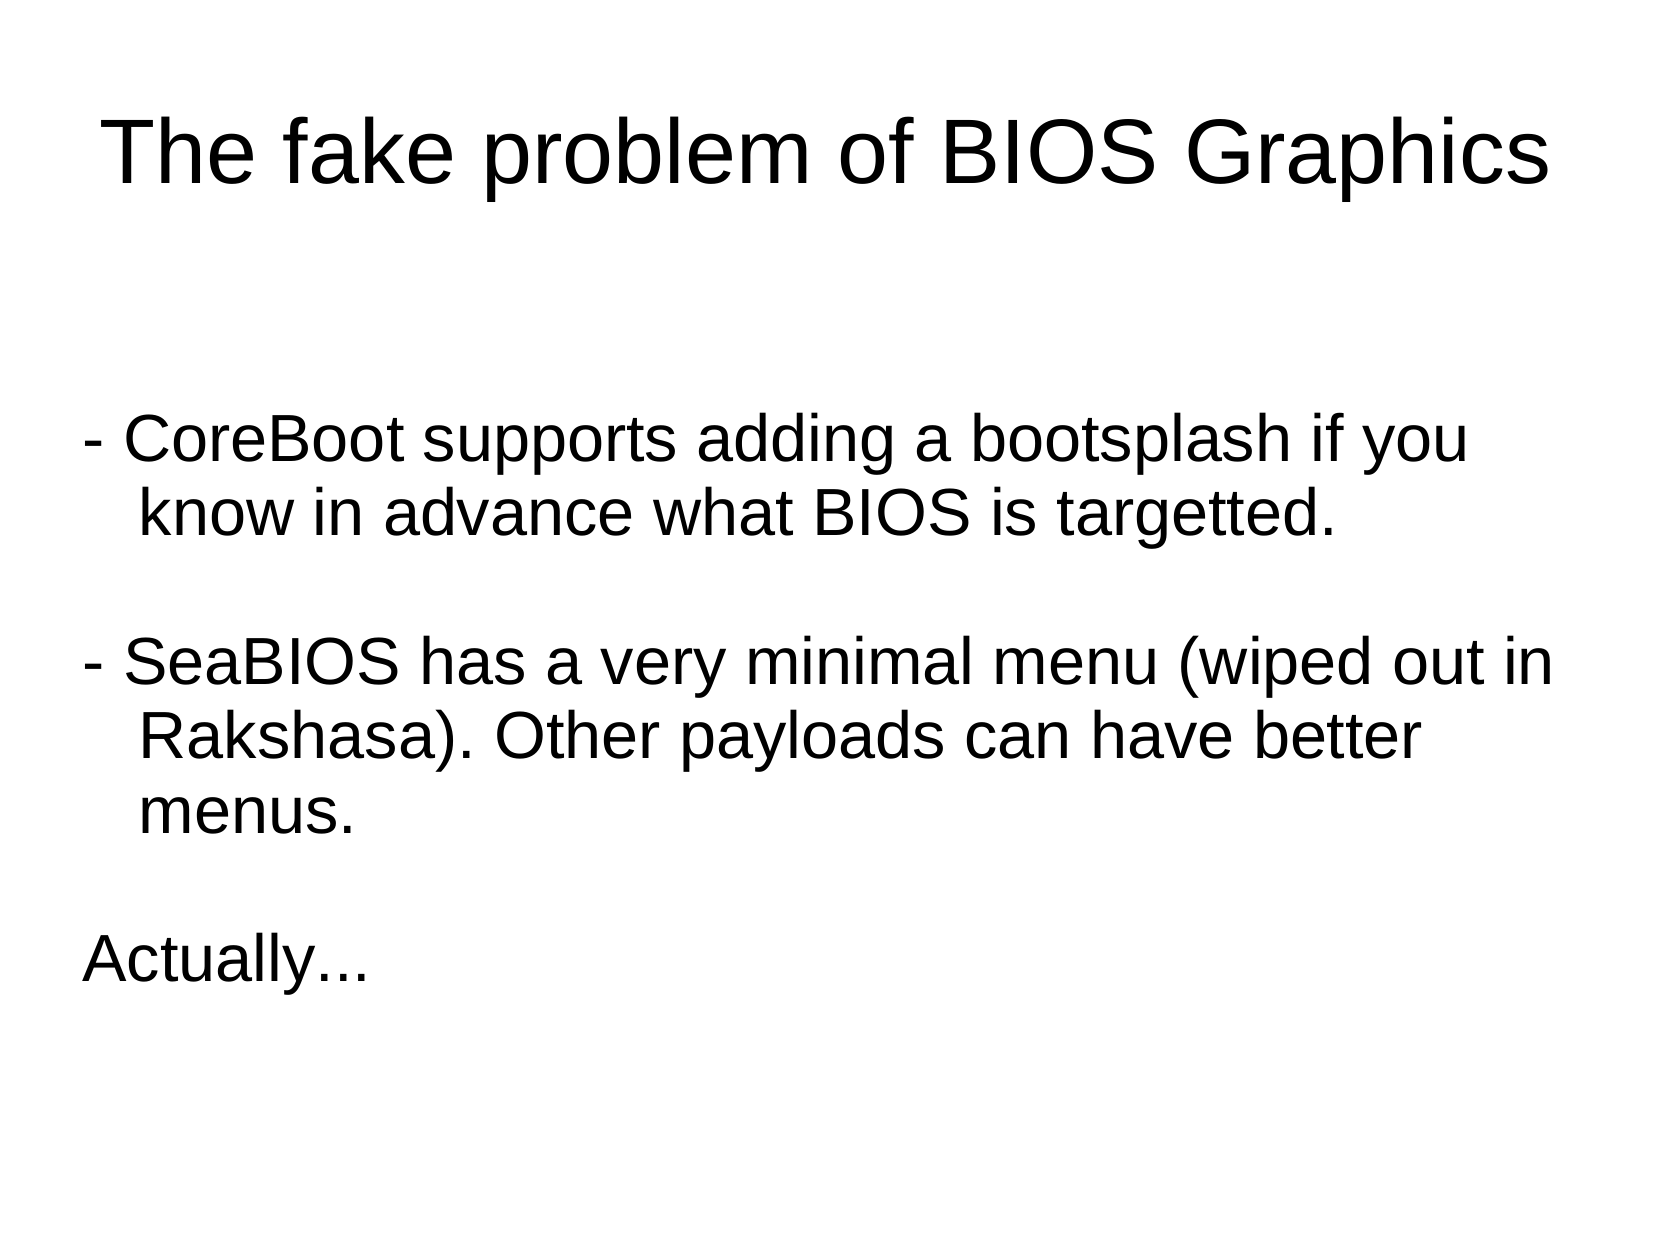

# The fake problem of BIOS Graphics
- CoreBoot supports adding a bootsplash if you know in advance what BIOS is targetted.
- SeaBIOS has a very minimal menu (wiped out in Rakshasa). Other payloads can have better menus.
Actually...